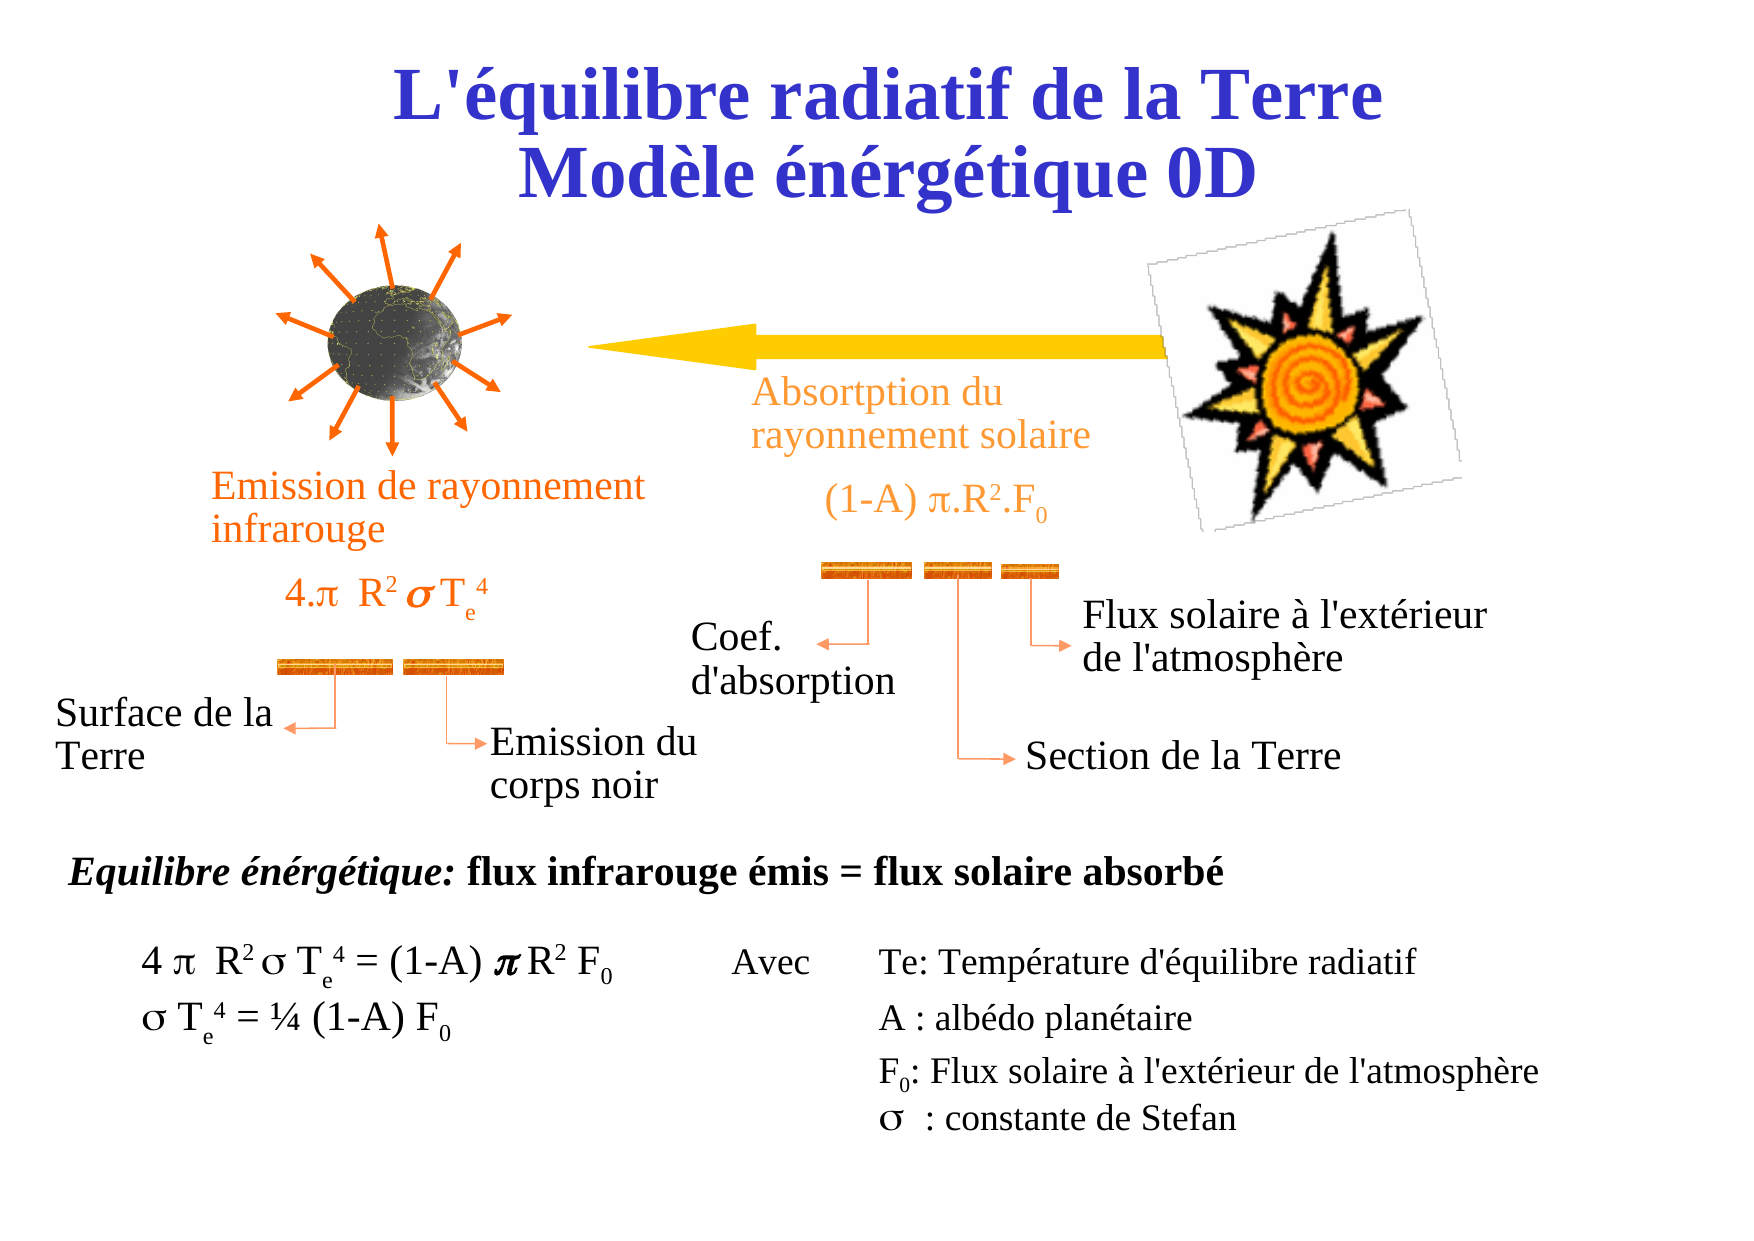

L'équilibre radiatif de la Terre
Modèle énérgétique 0D
Absortption du rayonnement solaire
	(1-A) .R2.F0
Emission de rayonnement infrarouge
	4. R2  Te4
Flux solaire à l'extérieur de l'atmosphère
Coef. d'absorption
Surface de la Terre
Emission du corps noir
Section de la Terre
Equilibre énérgétique: flux infrarouge émis = flux solaire absorbé
	4  R2  Te4 = (1-A)  R2 F0		Avec	Te: Température d'équilibre radiatif
	 Te4 = ¼ (1-A) F0						A : albédo planétaire
											F0: Flux solaire à l'extérieur de l'atmosphère
											: constante de Stefan